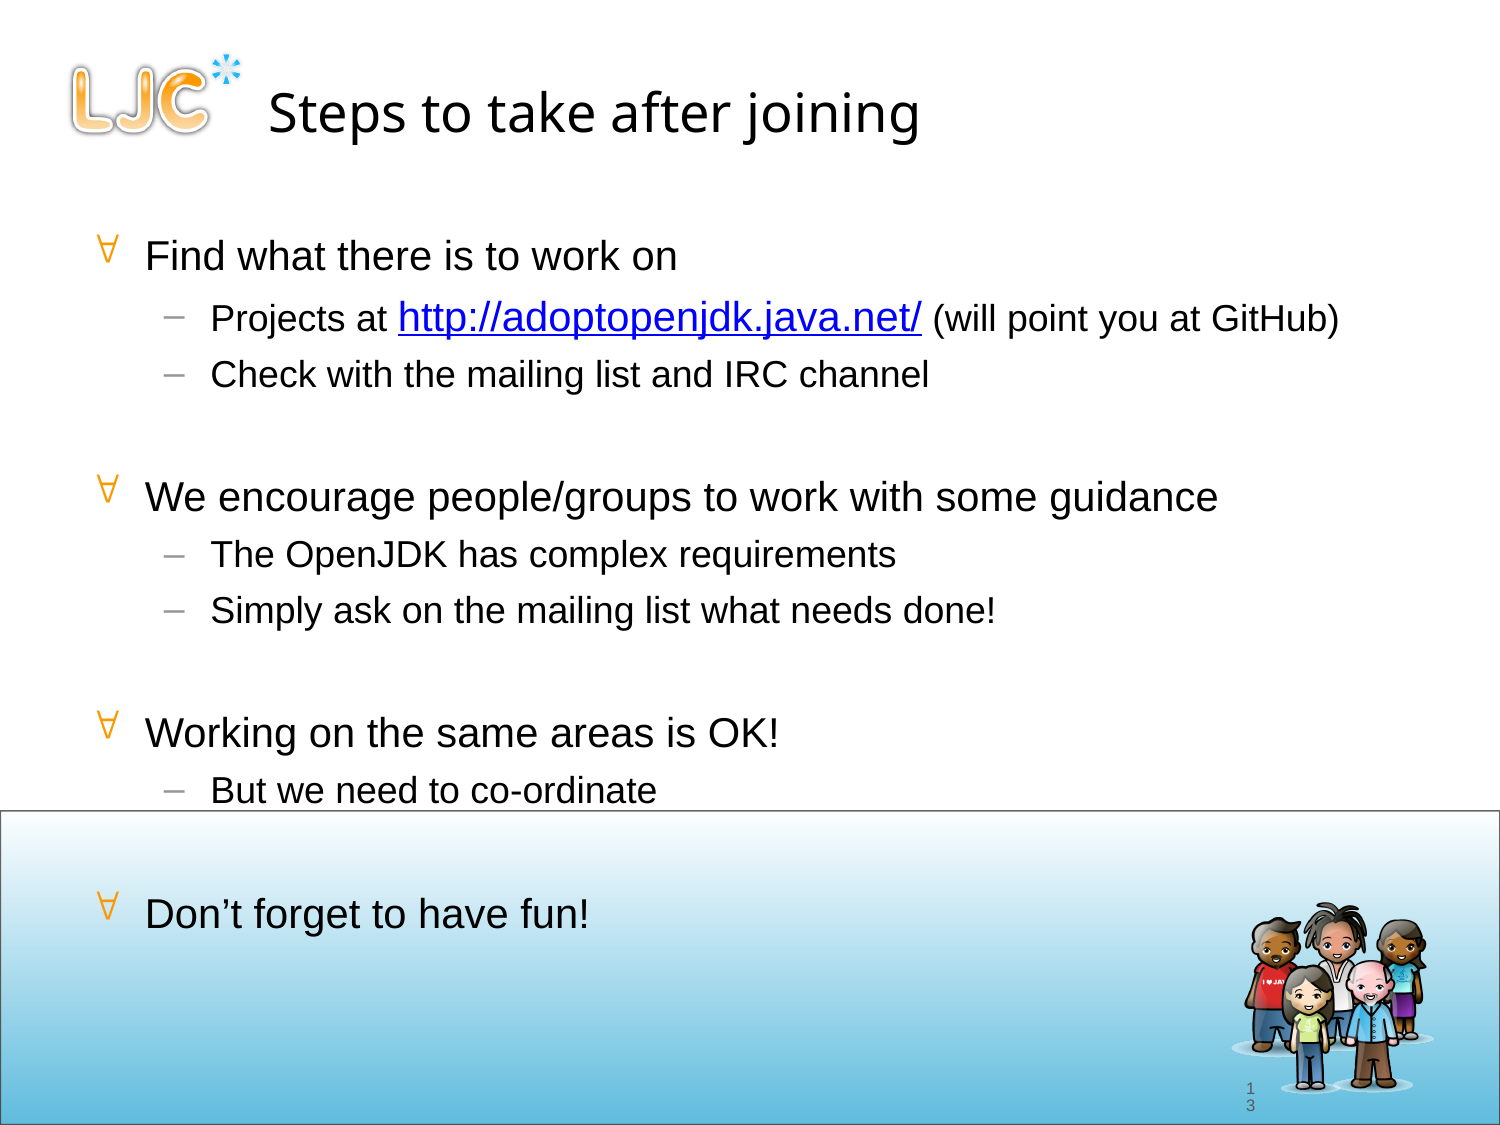

# Steps to take after joining
Find what there is to work on
Projects at http://adoptopenjdk.java.net/ (will point you at GitHub)
Check with the mailing list and IRC channel
We encourage people/groups to work with some guidance
The OpenJDK has complex requirements
Simply ask on the mailing list what needs done!
Working on the same areas is OK!
But we need to co-ordinate
Don’t forget to have fun!
13